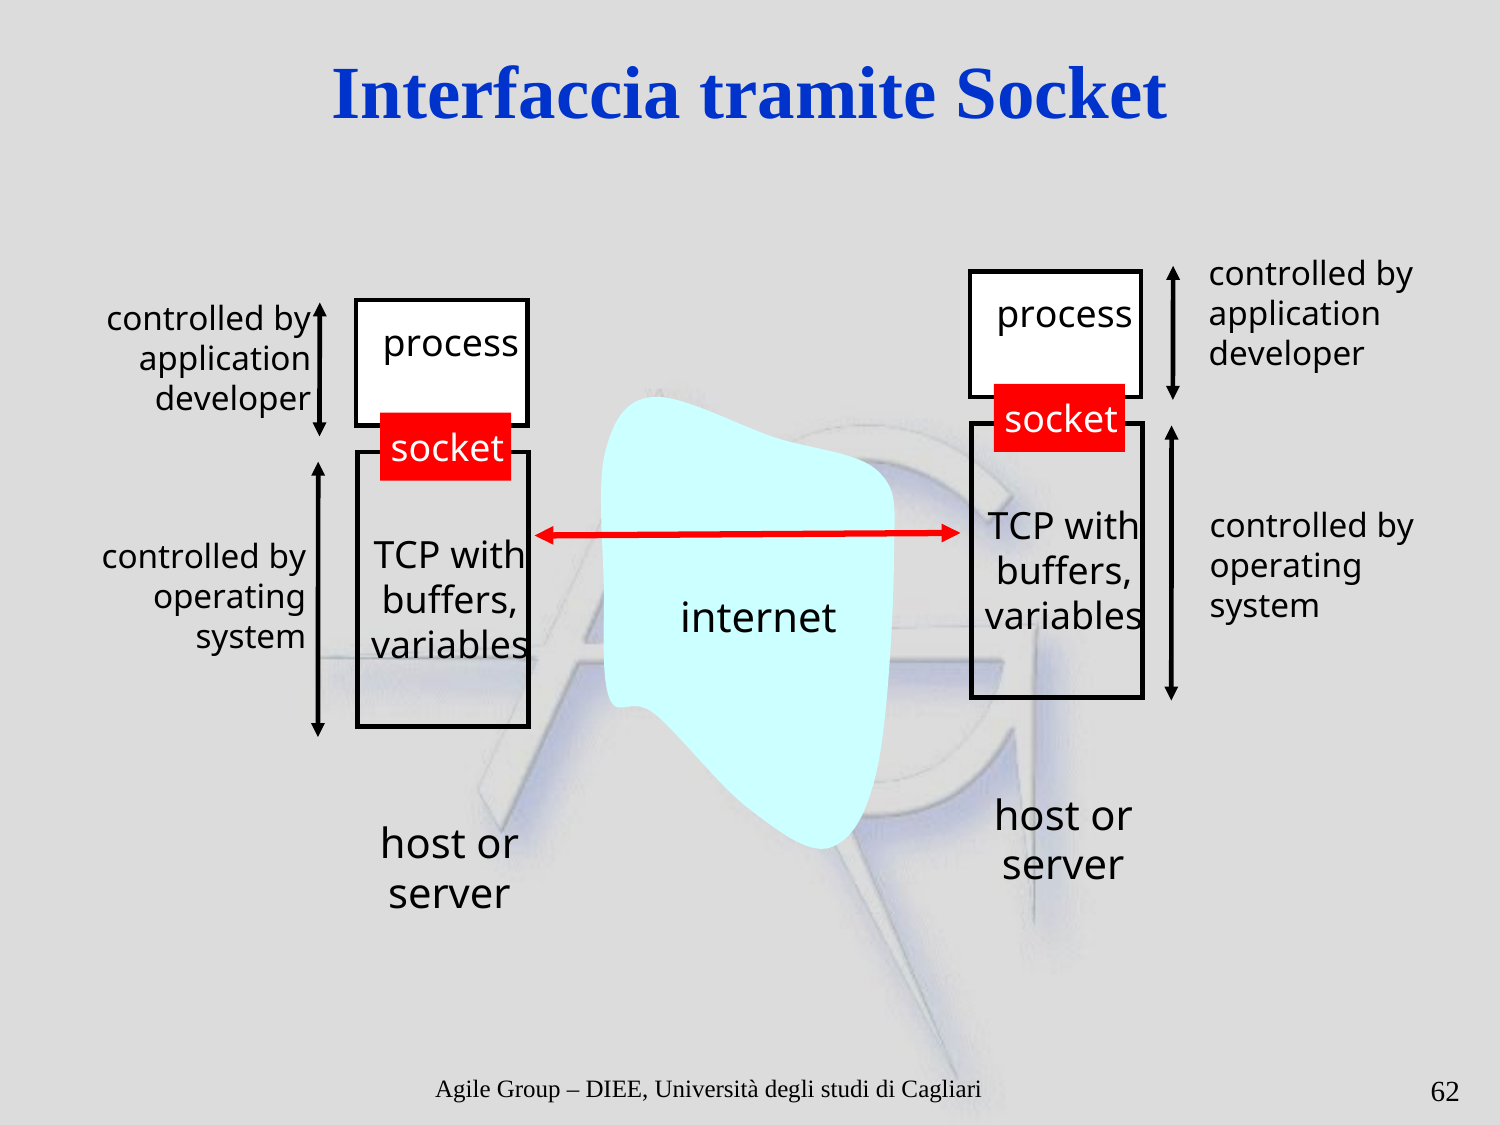

# Interfaccia tramite Socket
controlled by
application
developer
process
socket
TCP with
buffers,
variables
controlled by
application
developer
process
socket
TCP with
buffers,
variables
controlled by
operating
system
controlled by
operating
system
internet
host or
server
host or
server
62